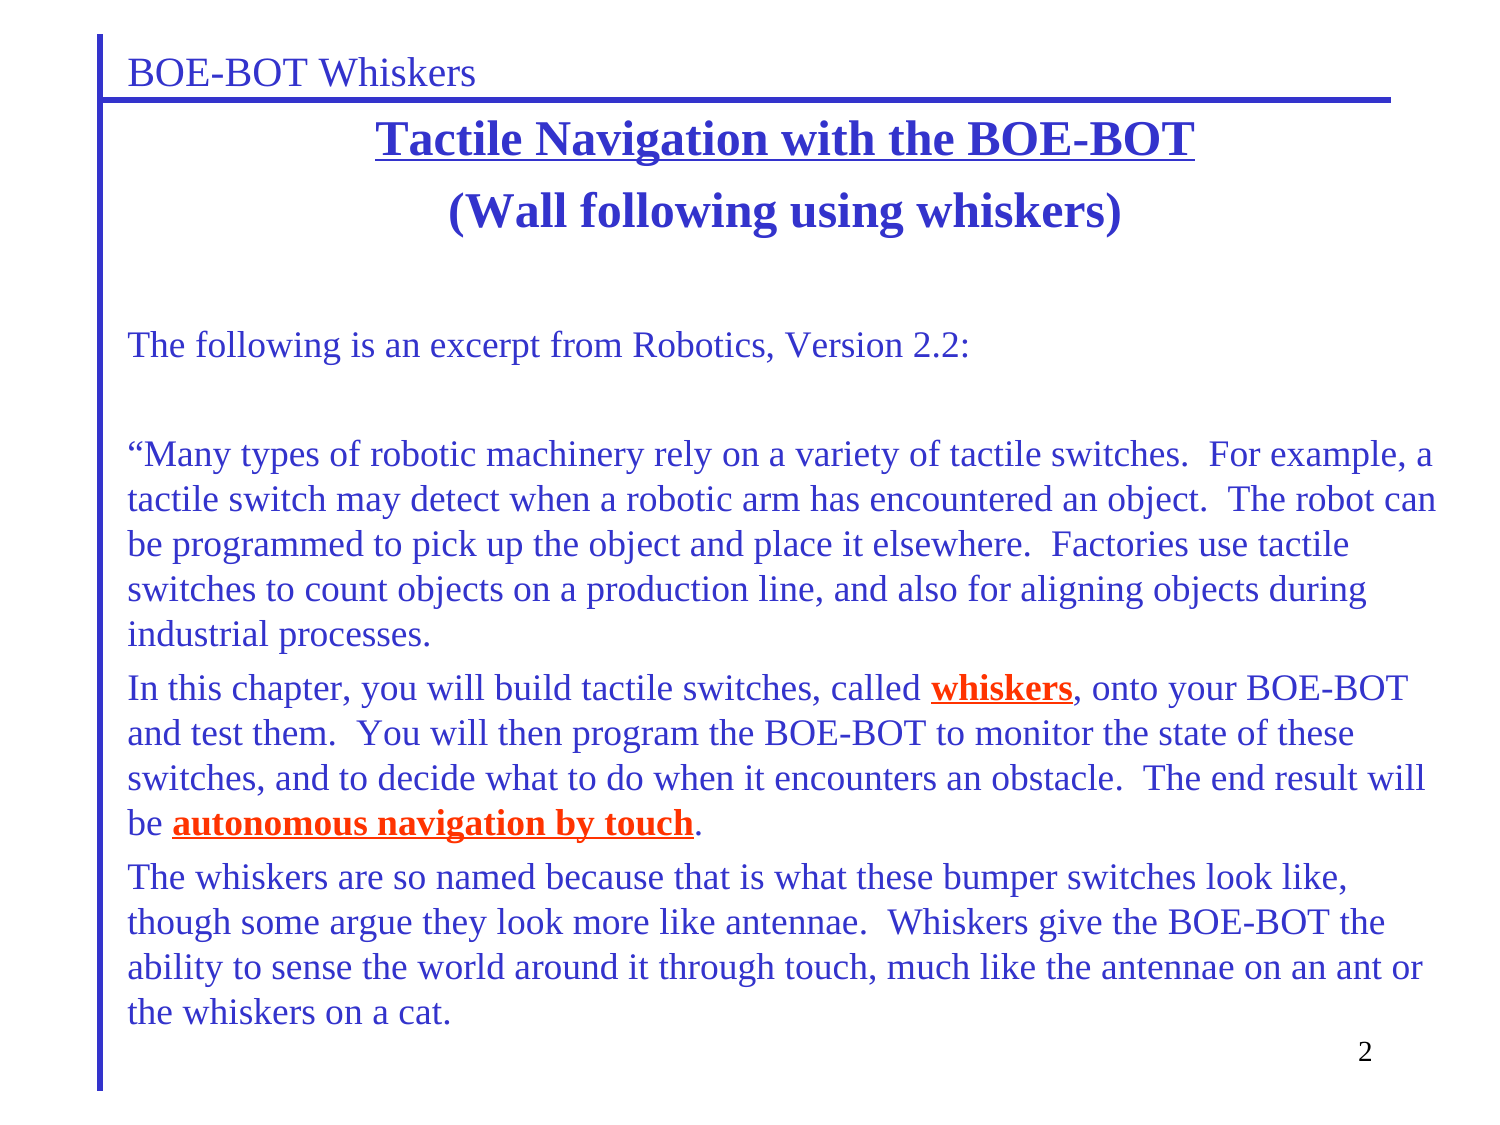

BOE-BOT Whiskers
Tactile Navigation with the BOE-BOT
(Wall following using whiskers)
The following is an excerpt from Robotics, Version 2.2:
“Many types of robotic machinery rely on a variety of tactile switches. For example, a tactile switch may detect when a robotic arm has encountered an object. The robot can be programmed to pick up the object and place it elsewhere. Factories use tactile switches to count objects on a production line, and also for aligning objects during industrial processes.
In this chapter, you will build tactile switches, called whiskers, onto your BOE-BOT and test them. You will then program the BOE-BOT to monitor the state of these switches, and to decide what to do when it encounters an obstacle. The end result will be autonomous navigation by touch.
The whiskers are so named because that is what these bumper switches look like, though some argue they look more like antennae. Whiskers give the BOE-BOT the ability to sense the world around it through touch, much like the antennae on an ant or the whiskers on a cat.